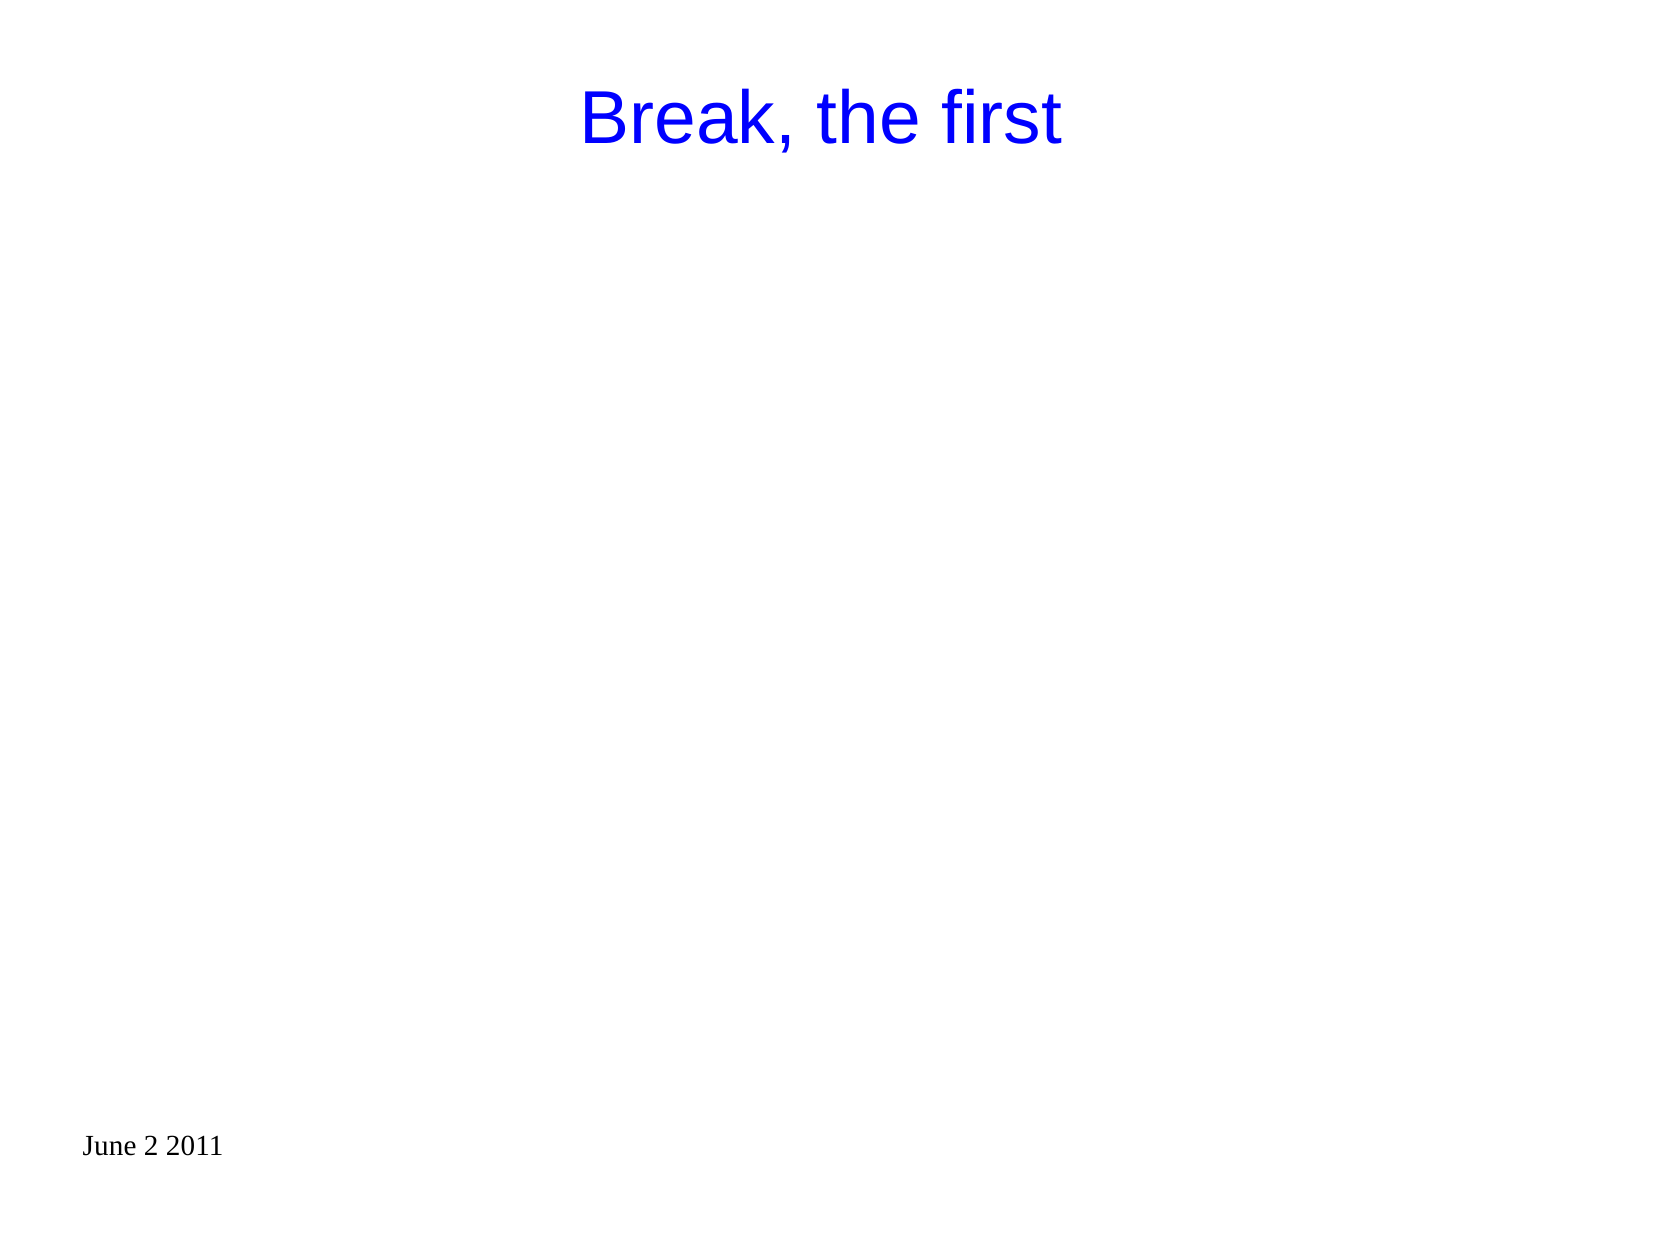

# Break, the first
June 2 2011